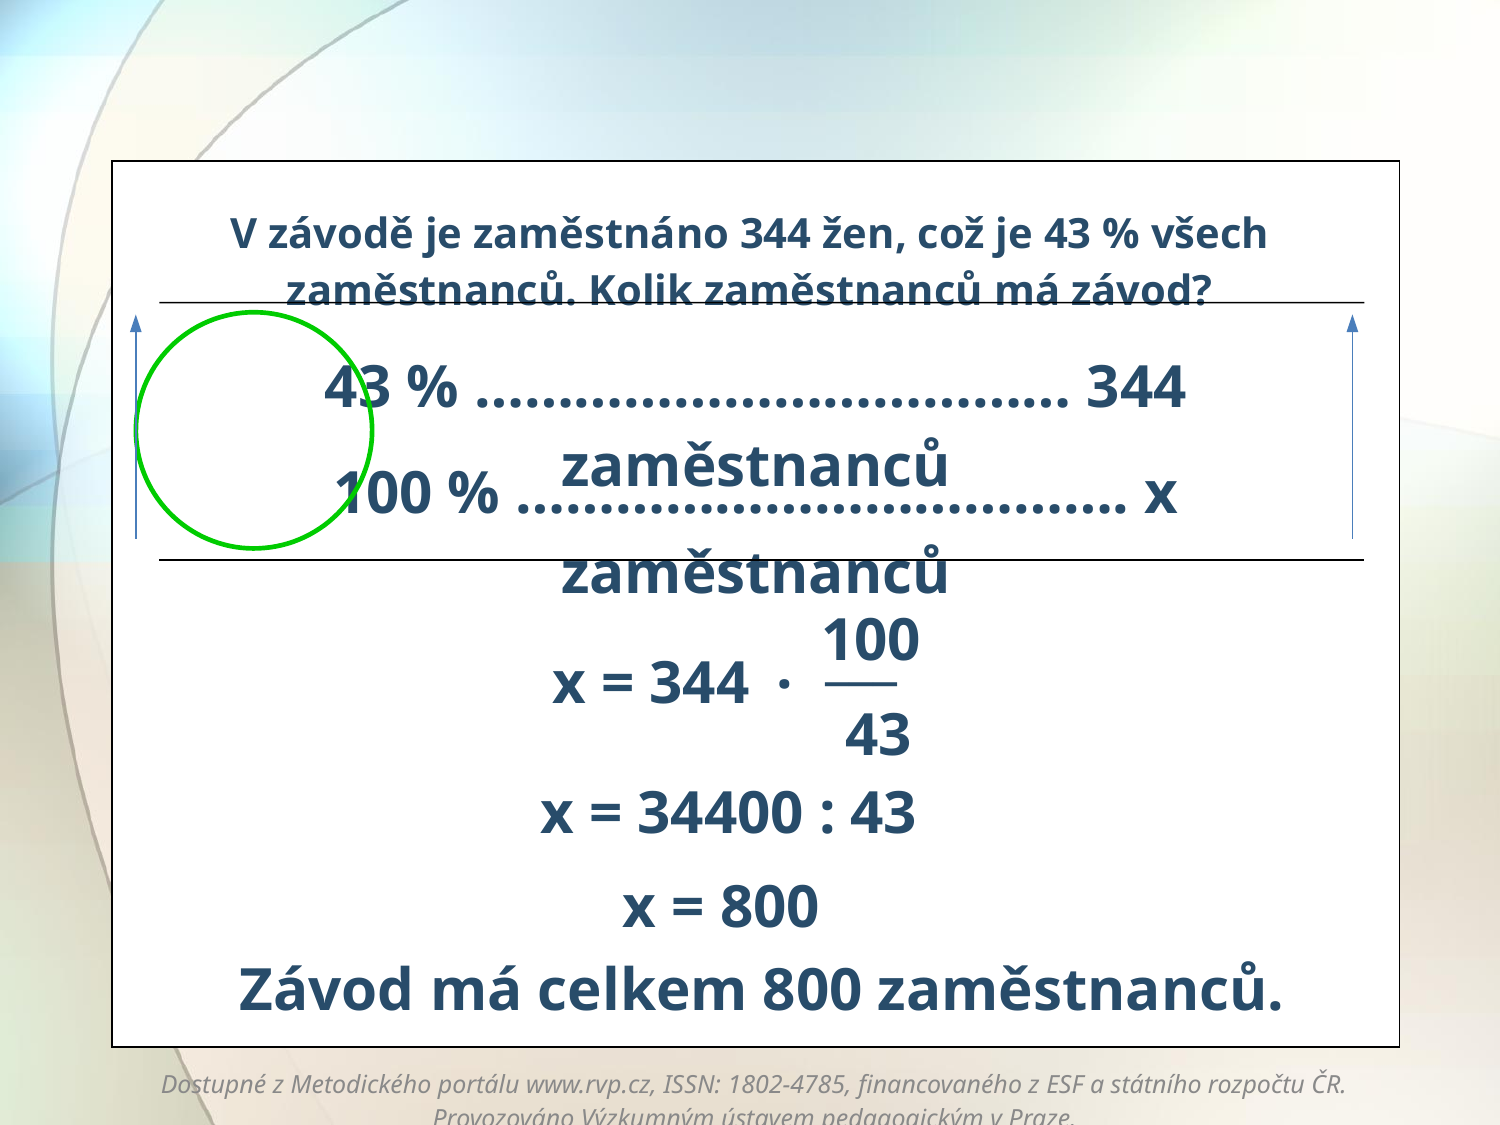

V závodě je zaměstnáno 344 žen, což je 43 % všech zaměstnanců. Kolik zaměstnanců má závod?
43 % ……………………………… 344 zaměstnanců
100 % ………………………………. x zaměstnanců
100
___
.
x = 344
43
x = 34400 : 43
x = 800
Závod má celkem 800 zaměstnanců.